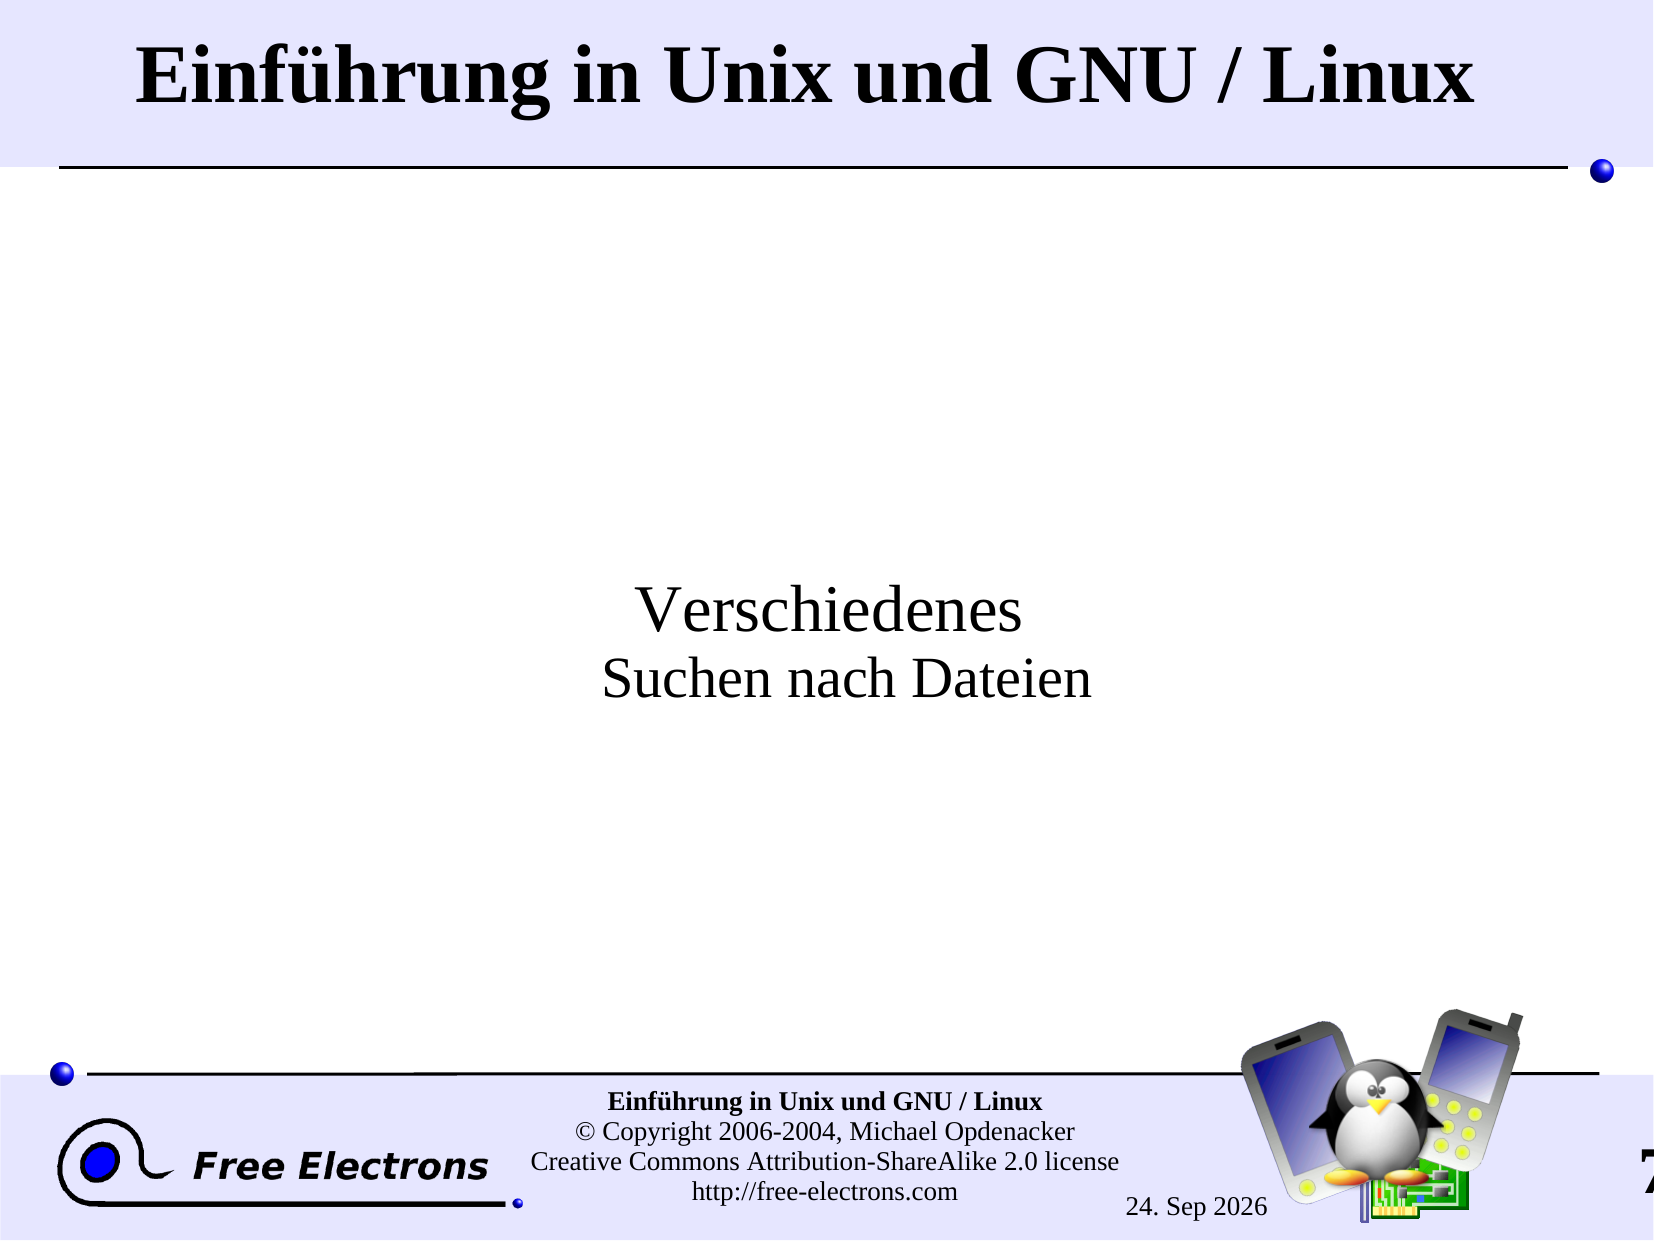

# Einführung in Unix und GNU / Linux
Verschiedenes
Suchen nach Dateien